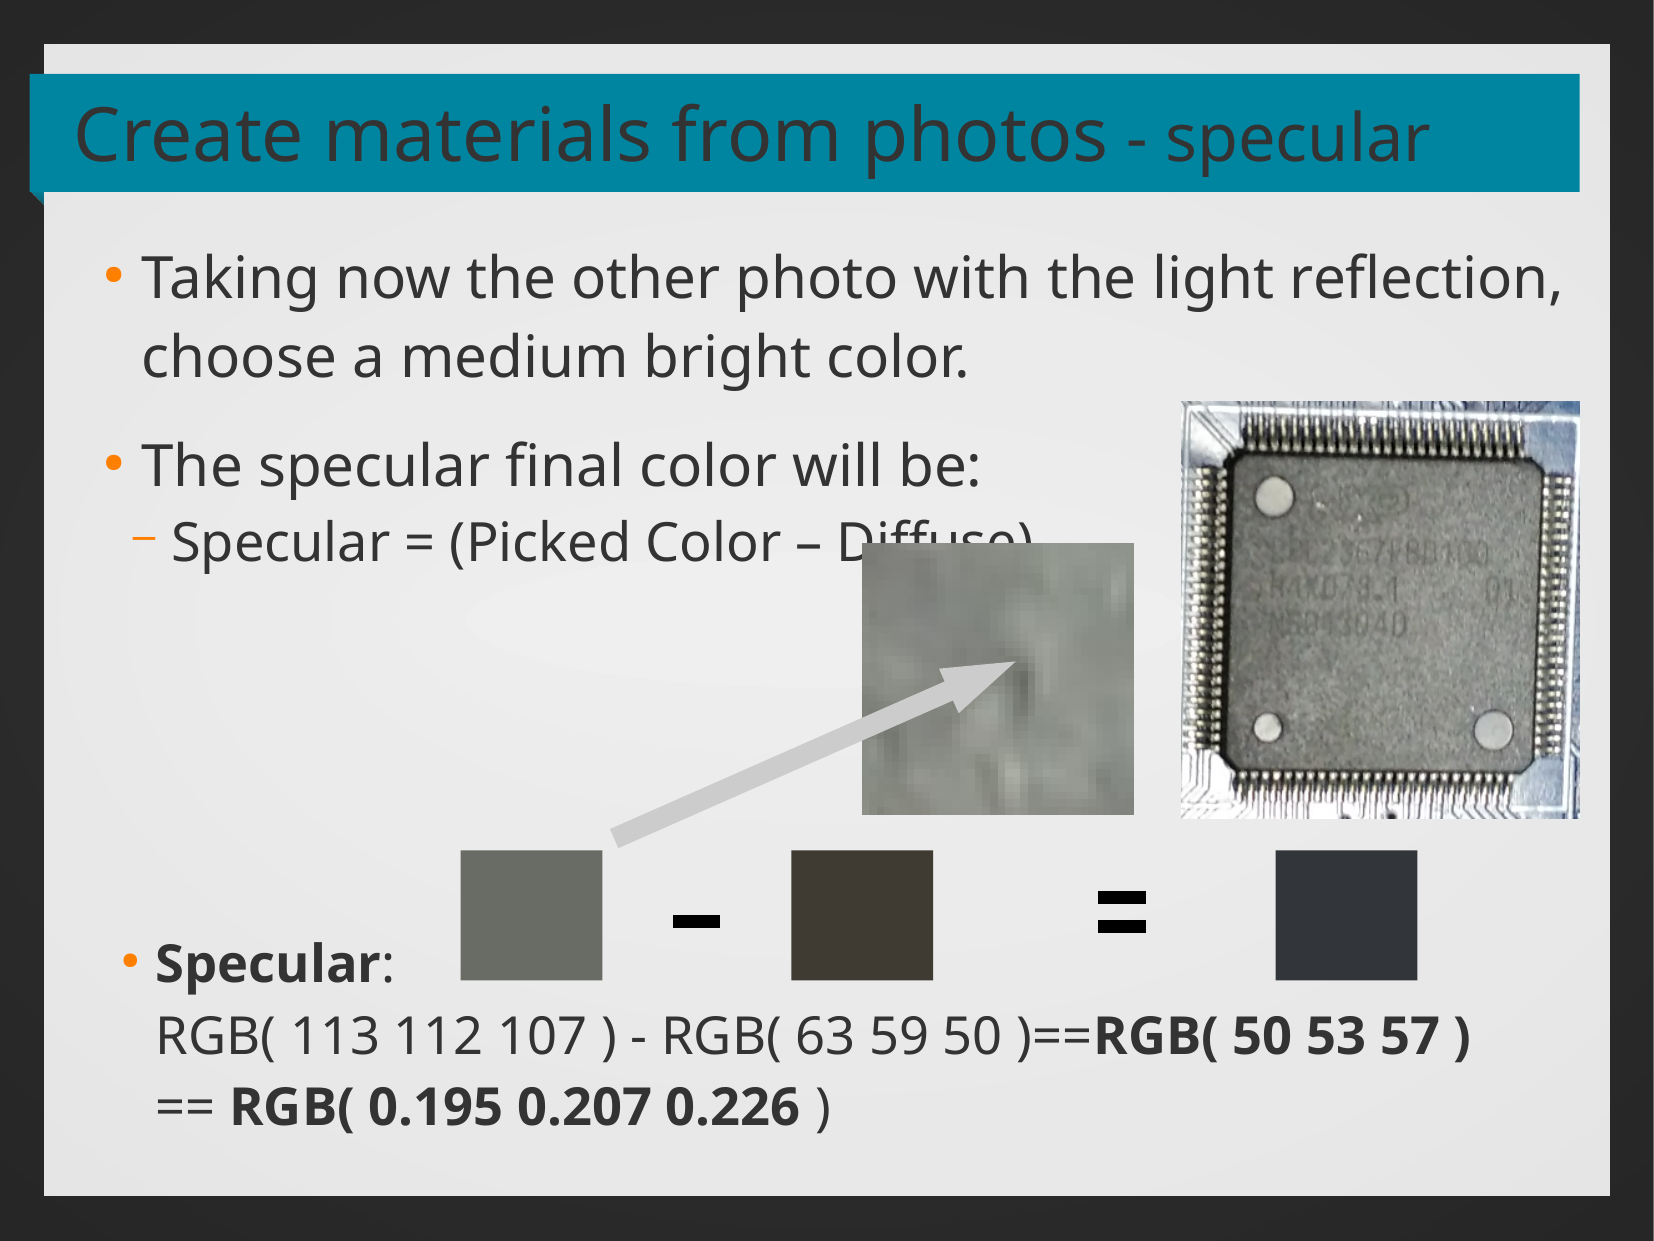

# Create materials from photos - specular
Taking now the other photo with the light reflection, choose a medium bright color.
The specular final color will be:
Specular = (Picked Color – Diffuse)
Specular:
RGB( 113 112 107 ) - RGB( 63 59 50 )==RGB( 50 53 57 )
== RGB( 0.195 0.207 0.226 )